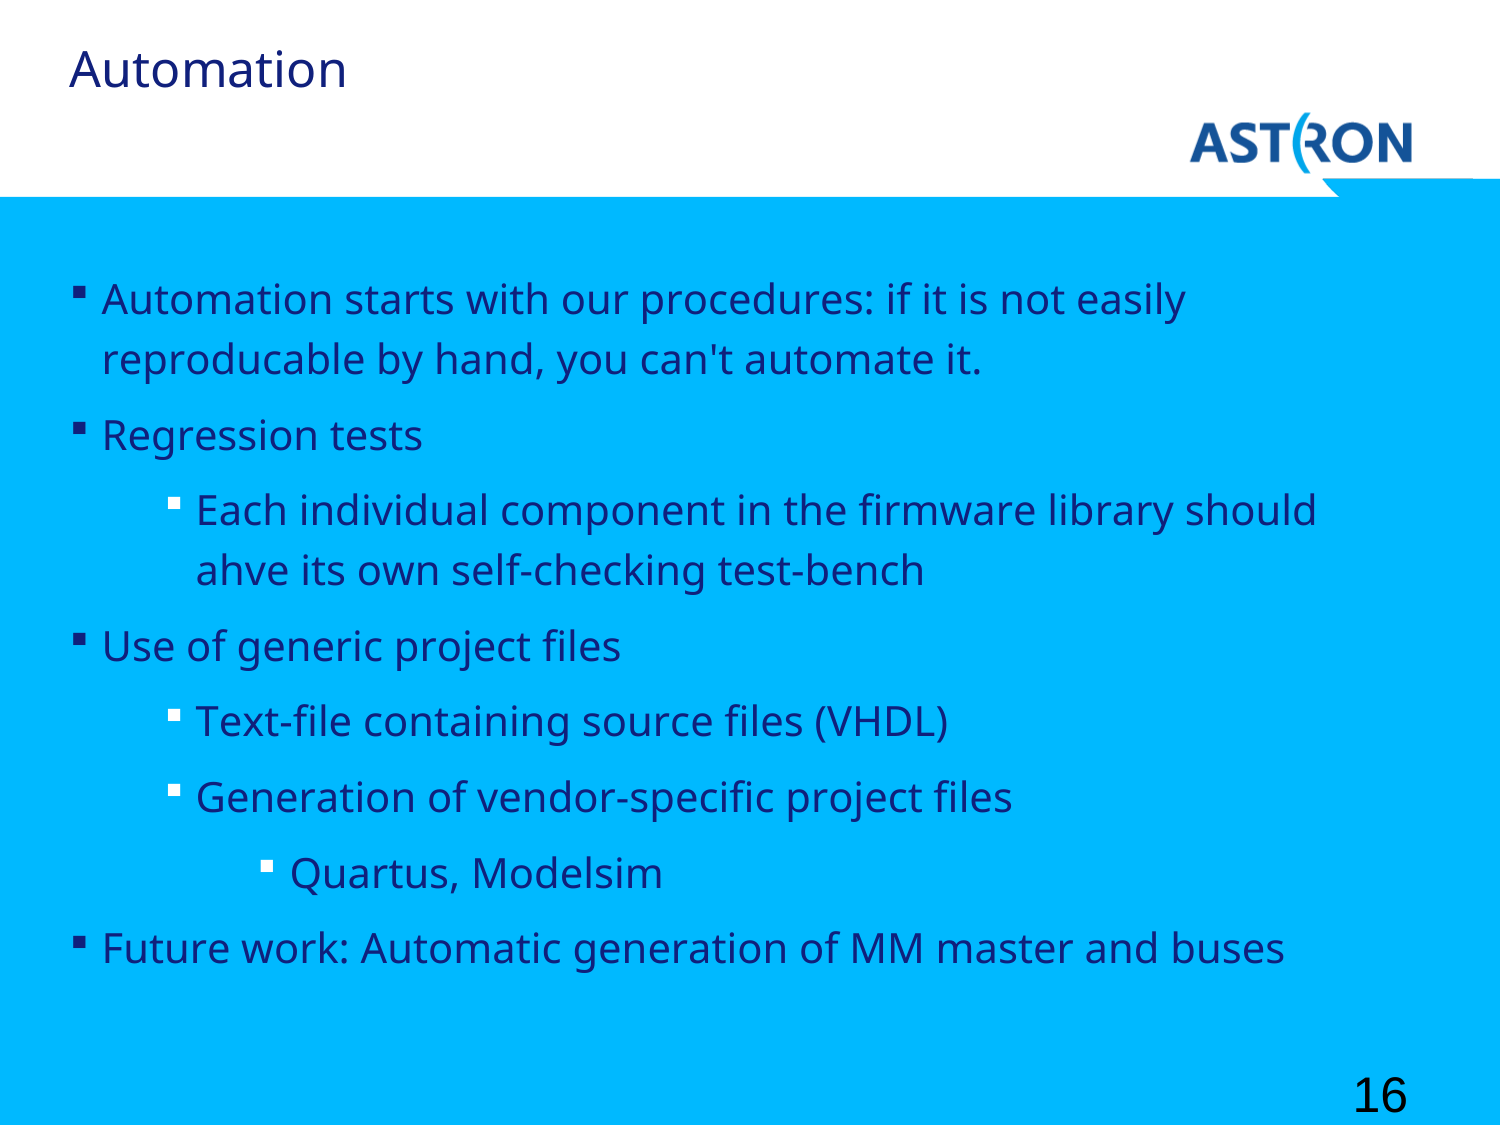

# Automation
Automation starts with our procedures: if it is not easily reproducable by hand, you can't automate it.
Regression tests
Each individual component in the firmware library should ahve its own self-checking test-bench
Use of generic project files
Text-file containing source files (VHDL)
Generation of vendor-specific project files
Quartus, Modelsim
Future work: Automatic generation of MM master and buses
16